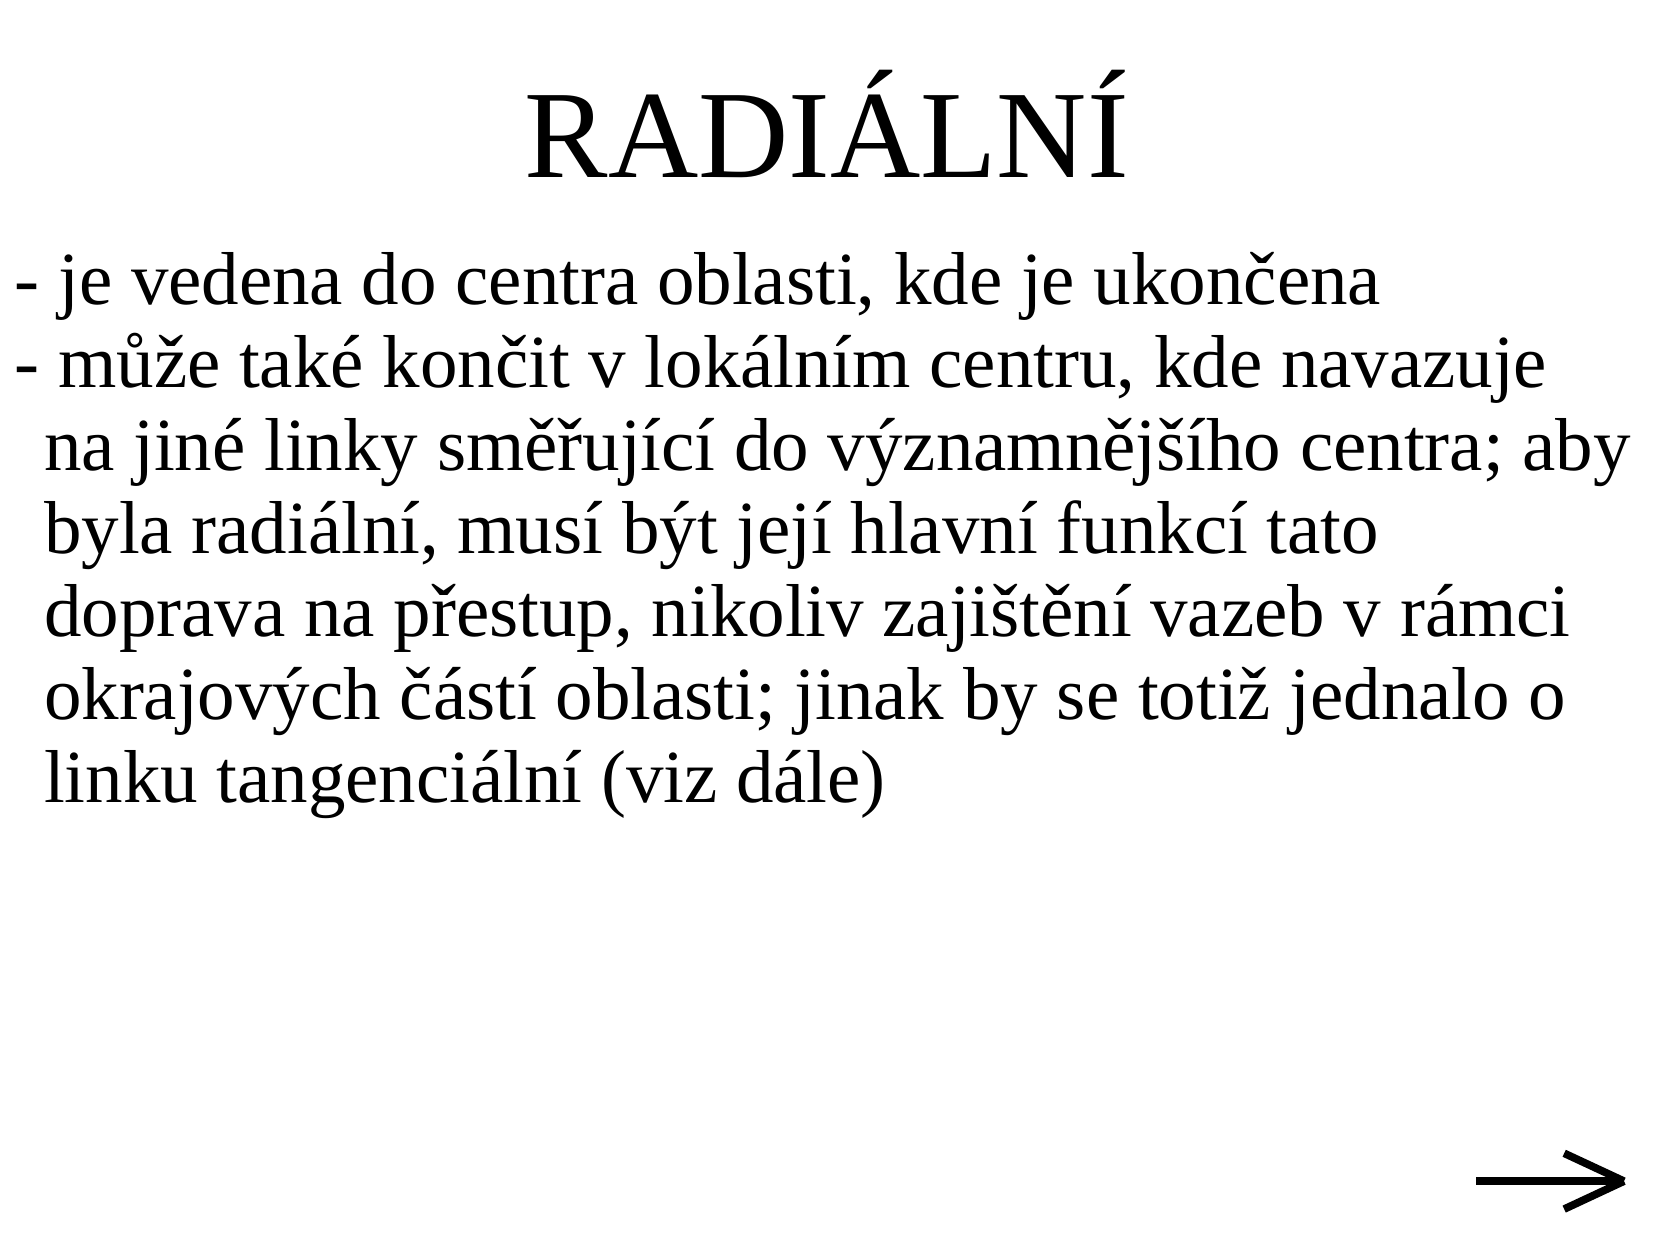

RADIÁLNÍ
- je vedena do centra oblasti, kde je ukončena
- může také končit v lokálním centru, kde navazuje na jiné linky směřující do významnějšího centra; aby byla radiální, musí být její hlavní funkcí tato doprava na přestup, nikoliv zajištění vazeb v rámci okrajových částí oblasti; jinak by se totiž jednalo o linku tangenciální (viz dále)